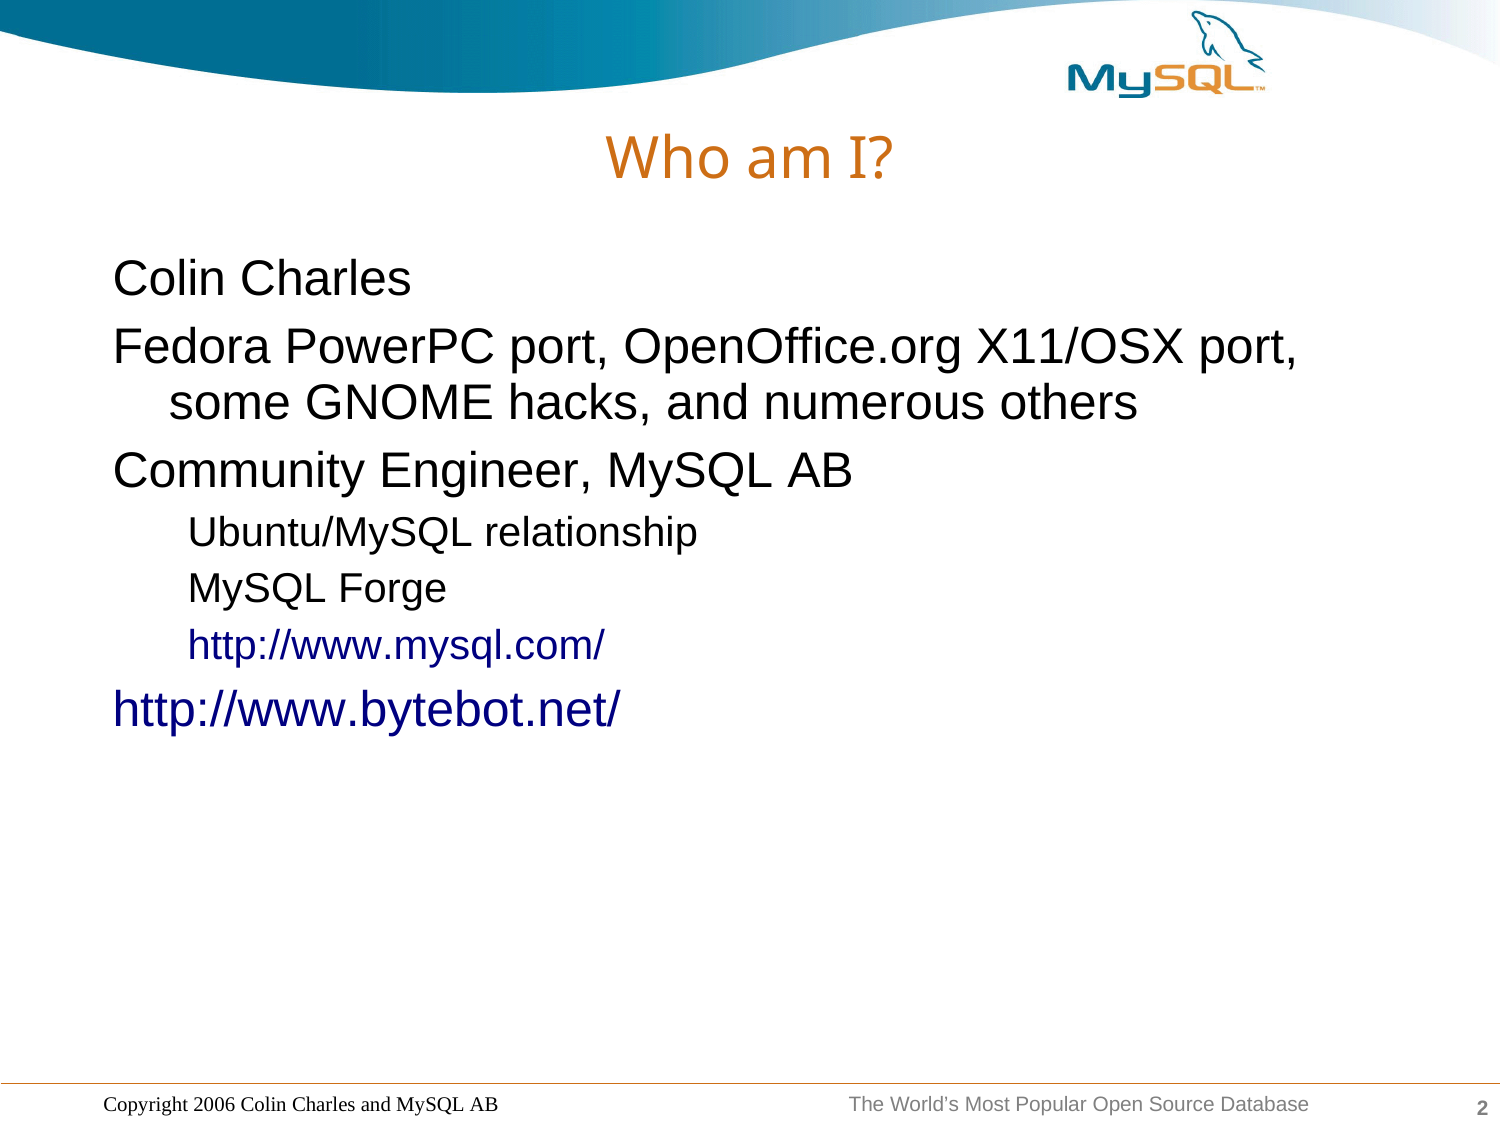

# Who am I?
Colin Charles
Fedora PowerPC port, OpenOffice.org X11/OSX port, some GNOME hacks, and numerous others
Community Engineer, MySQL AB
Ubuntu/MySQL relationship
MySQL Forge
http://www.mysql.com/
http://www.bytebot.net/